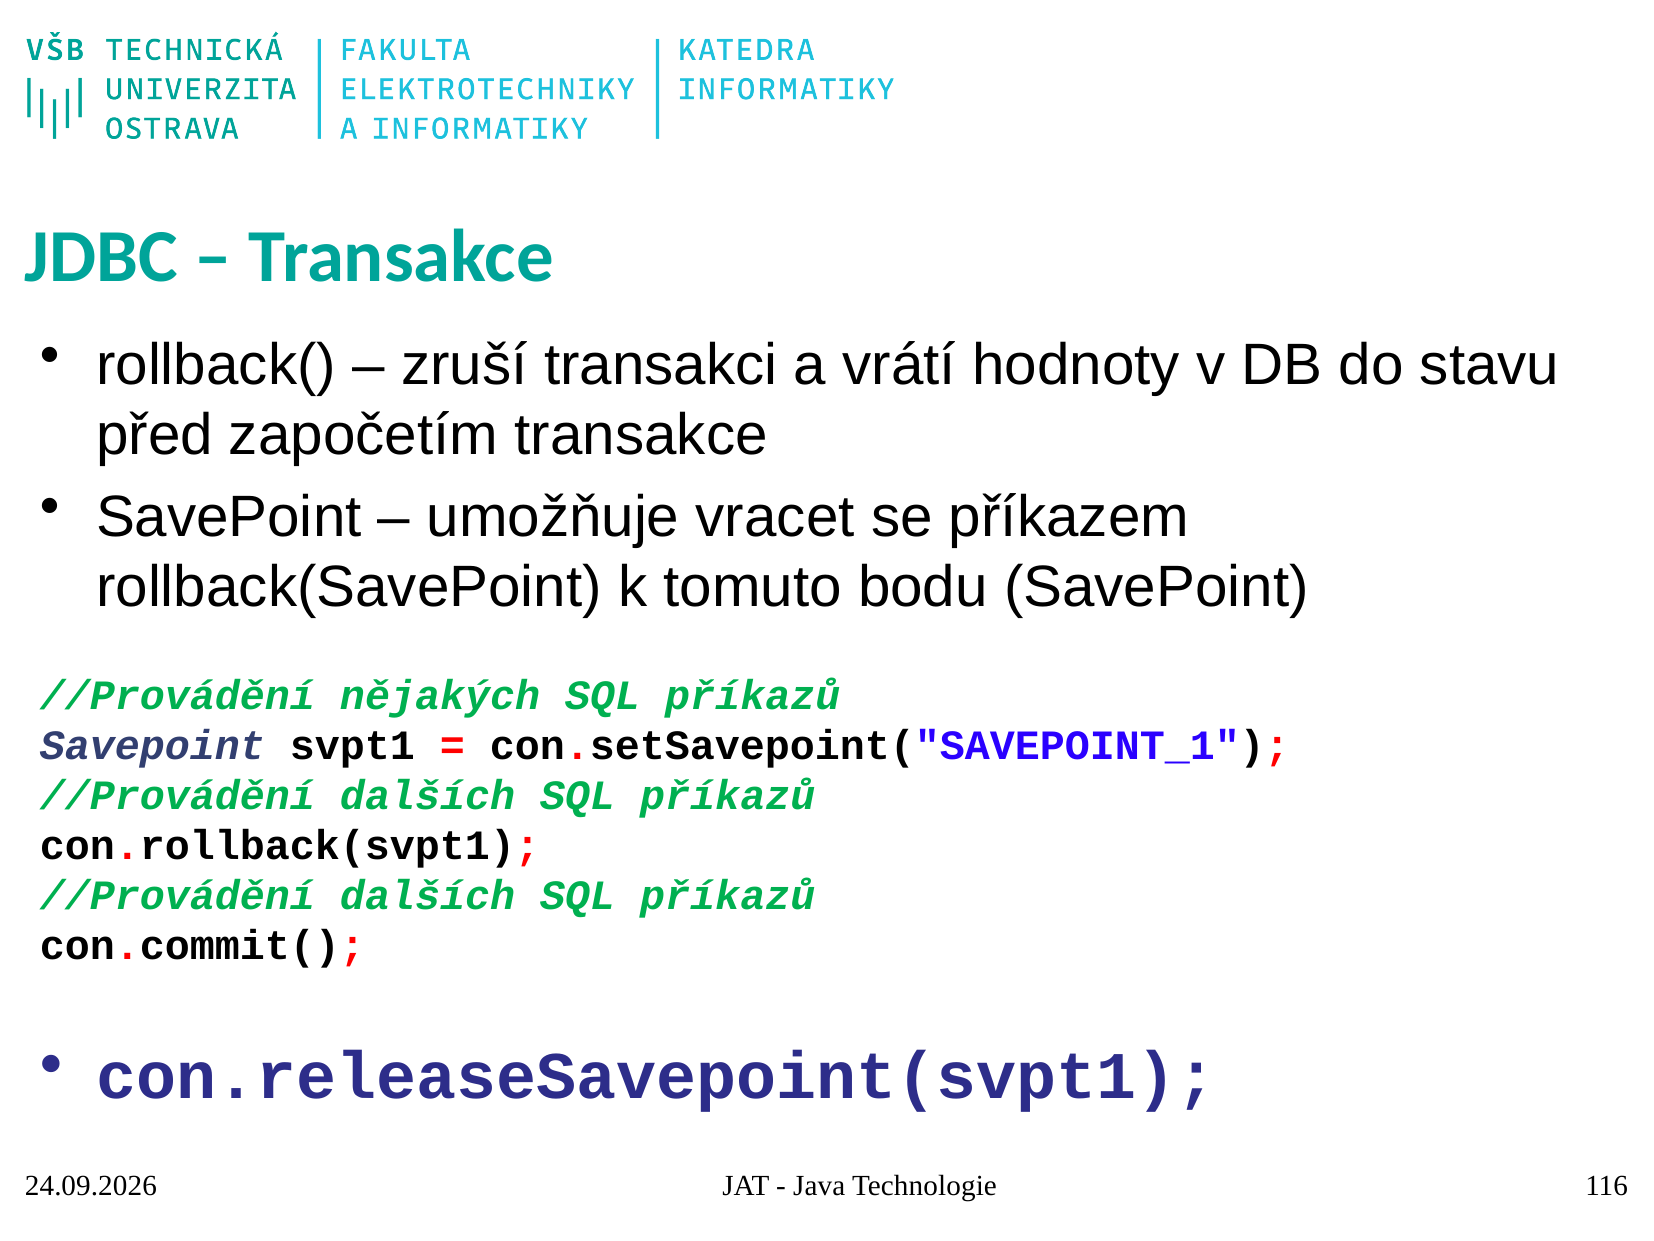

JDBC – Transakce
# rollback() – zruší transakci a vrátí hodnoty v DB do stavu před započetím transakce
SavePoint – umožňuje vracet se příkazem rollback(SavePoint) k tomuto bodu (SavePoint)
//Provádění nějakých SQL příkazů
Savepoint svpt1 = con.setSavepoint("SAVEPOINT_1");
//Provádění dalších SQL příkazů
con.rollback(svpt1);
//Provádění dalších SQL příkazů
con.commit();
con.releaseSavepoint(svpt1);
JAT - Java Technologie
116